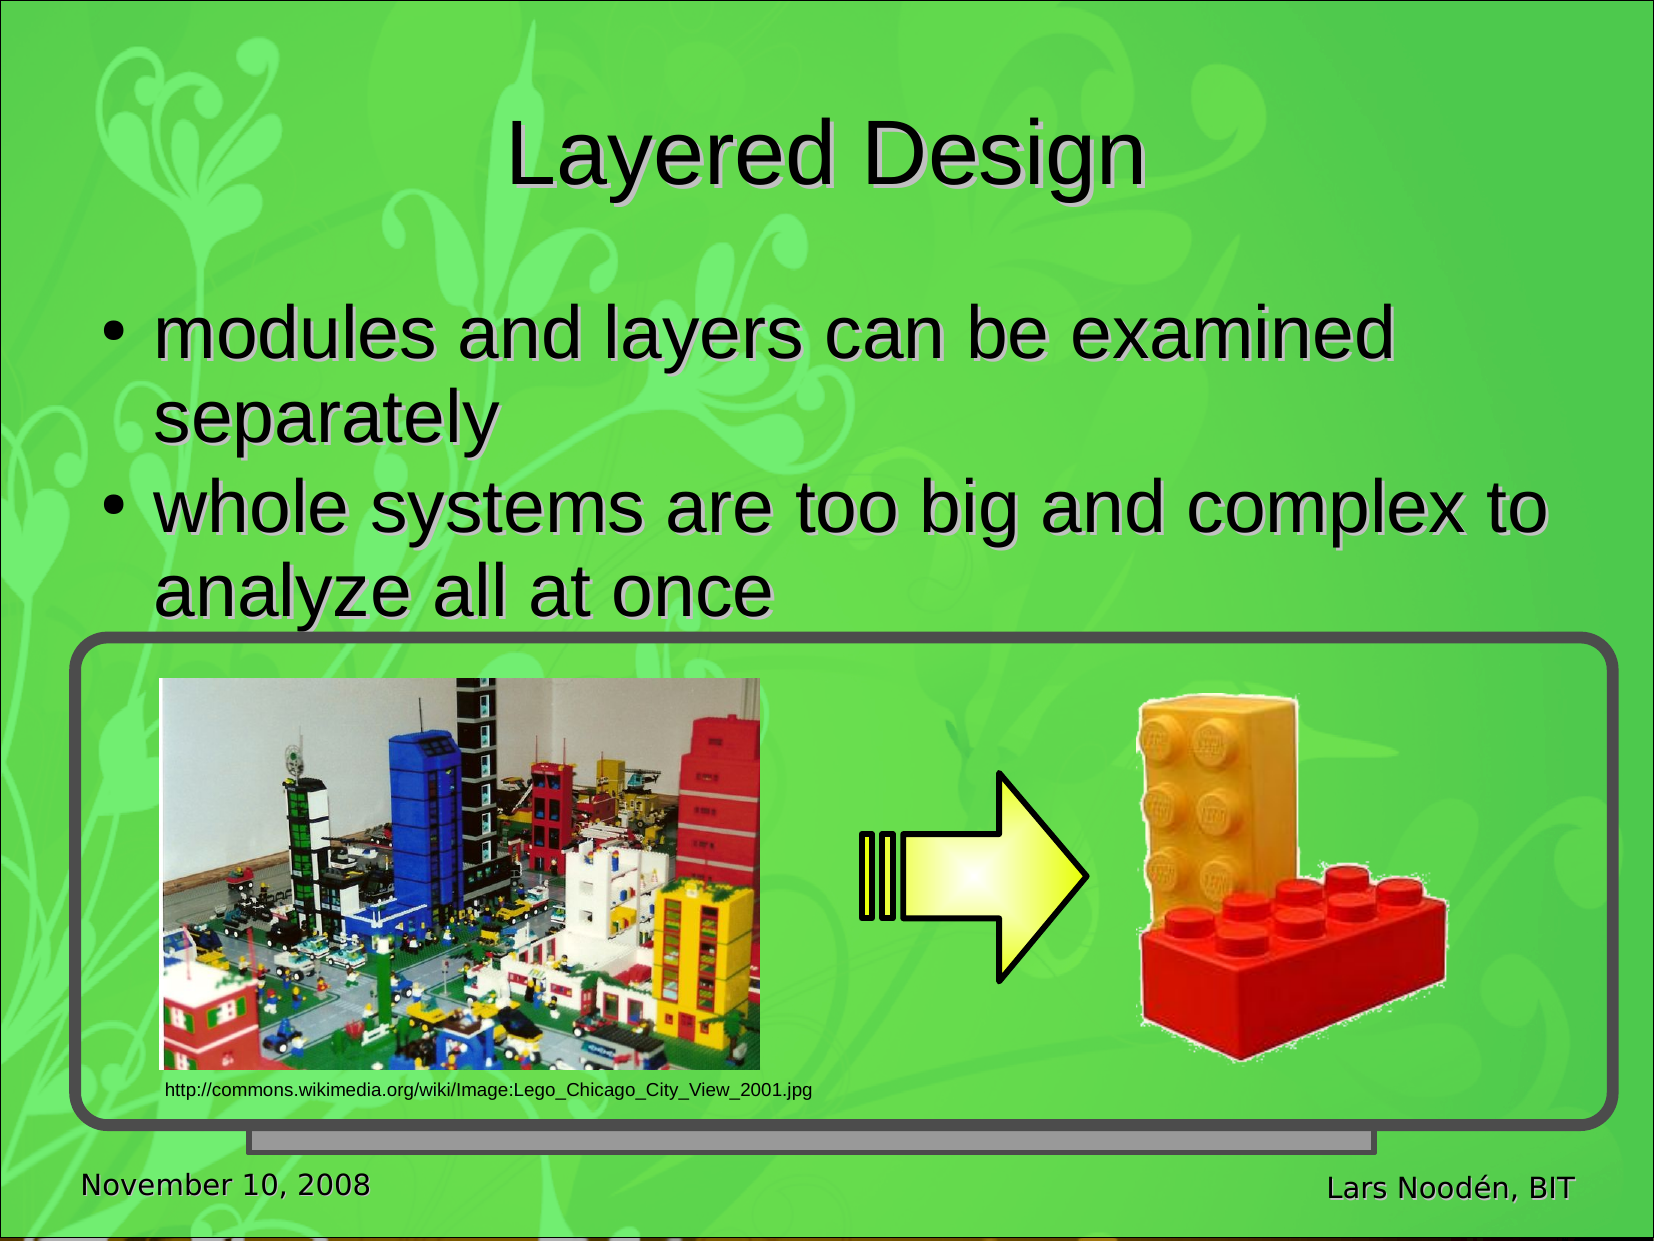

Layered Design
# modules and layers can be examined separately
whole systems are too big and complex to analyze all at once
http://commons.wikimedia.org/wiki/Image:Lego_Chicago_City_View_2001.jpg